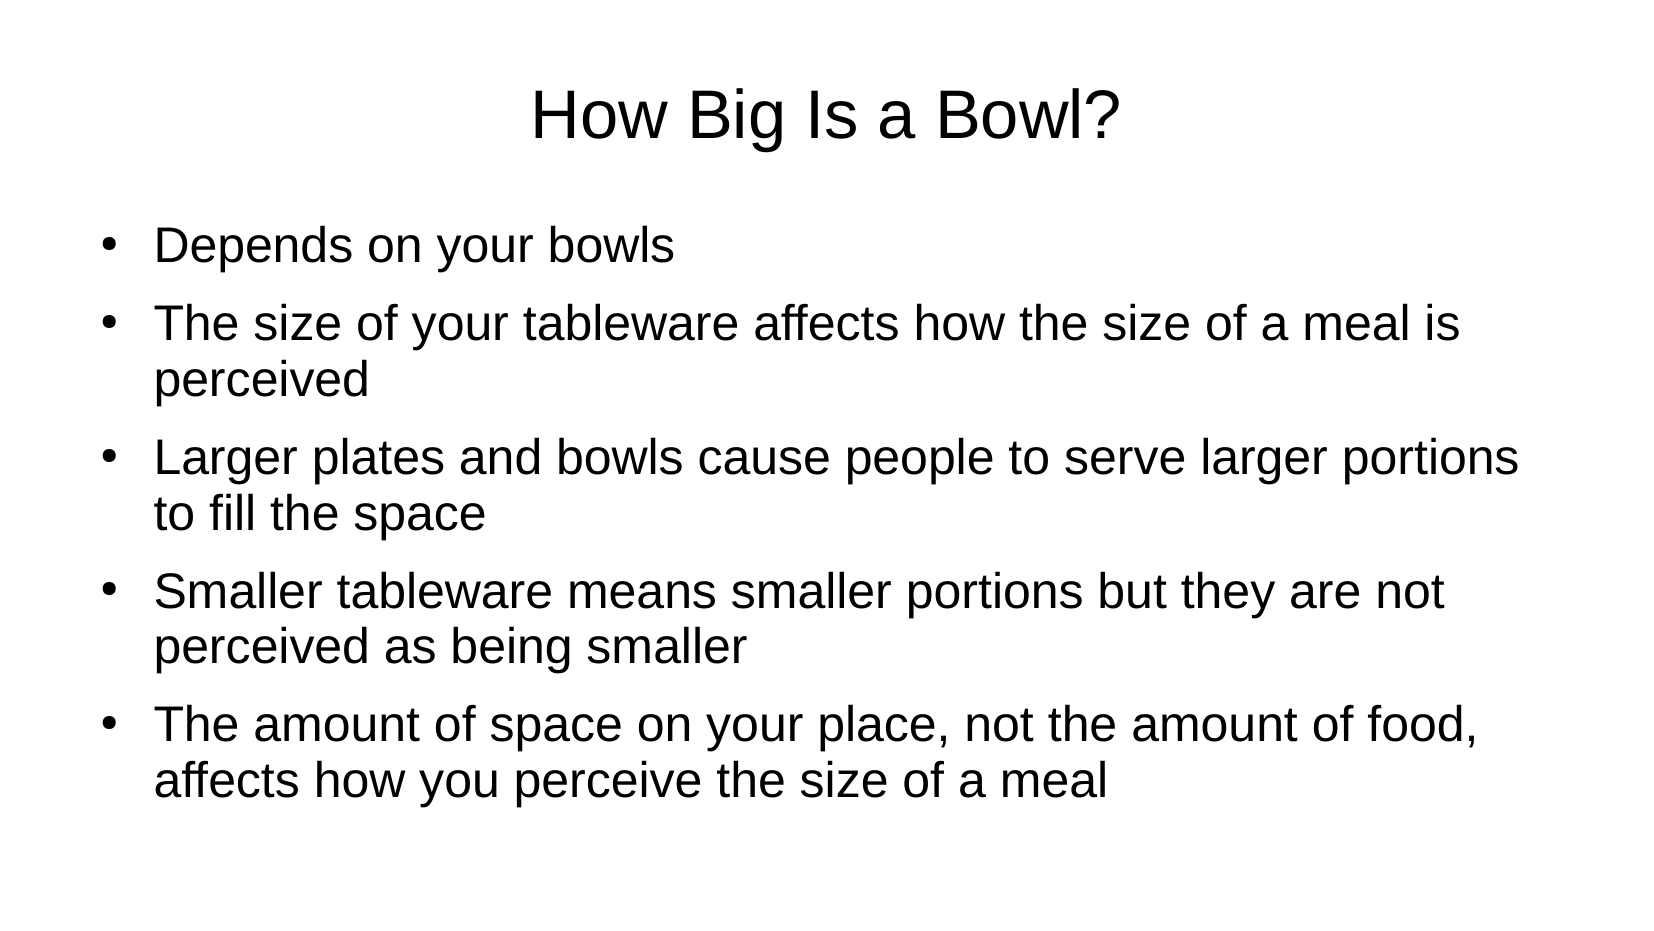

# How Big Is a Bowl?
Depends on your bowls
The size of your tableware affects how the size of a meal is perceived
Larger plates and bowls cause people to serve larger portions to fill the space
Smaller tableware means smaller portions but they are not perceived as being smaller
The amount of space on your place, not the amount of food, affects how you perceive the size of a meal